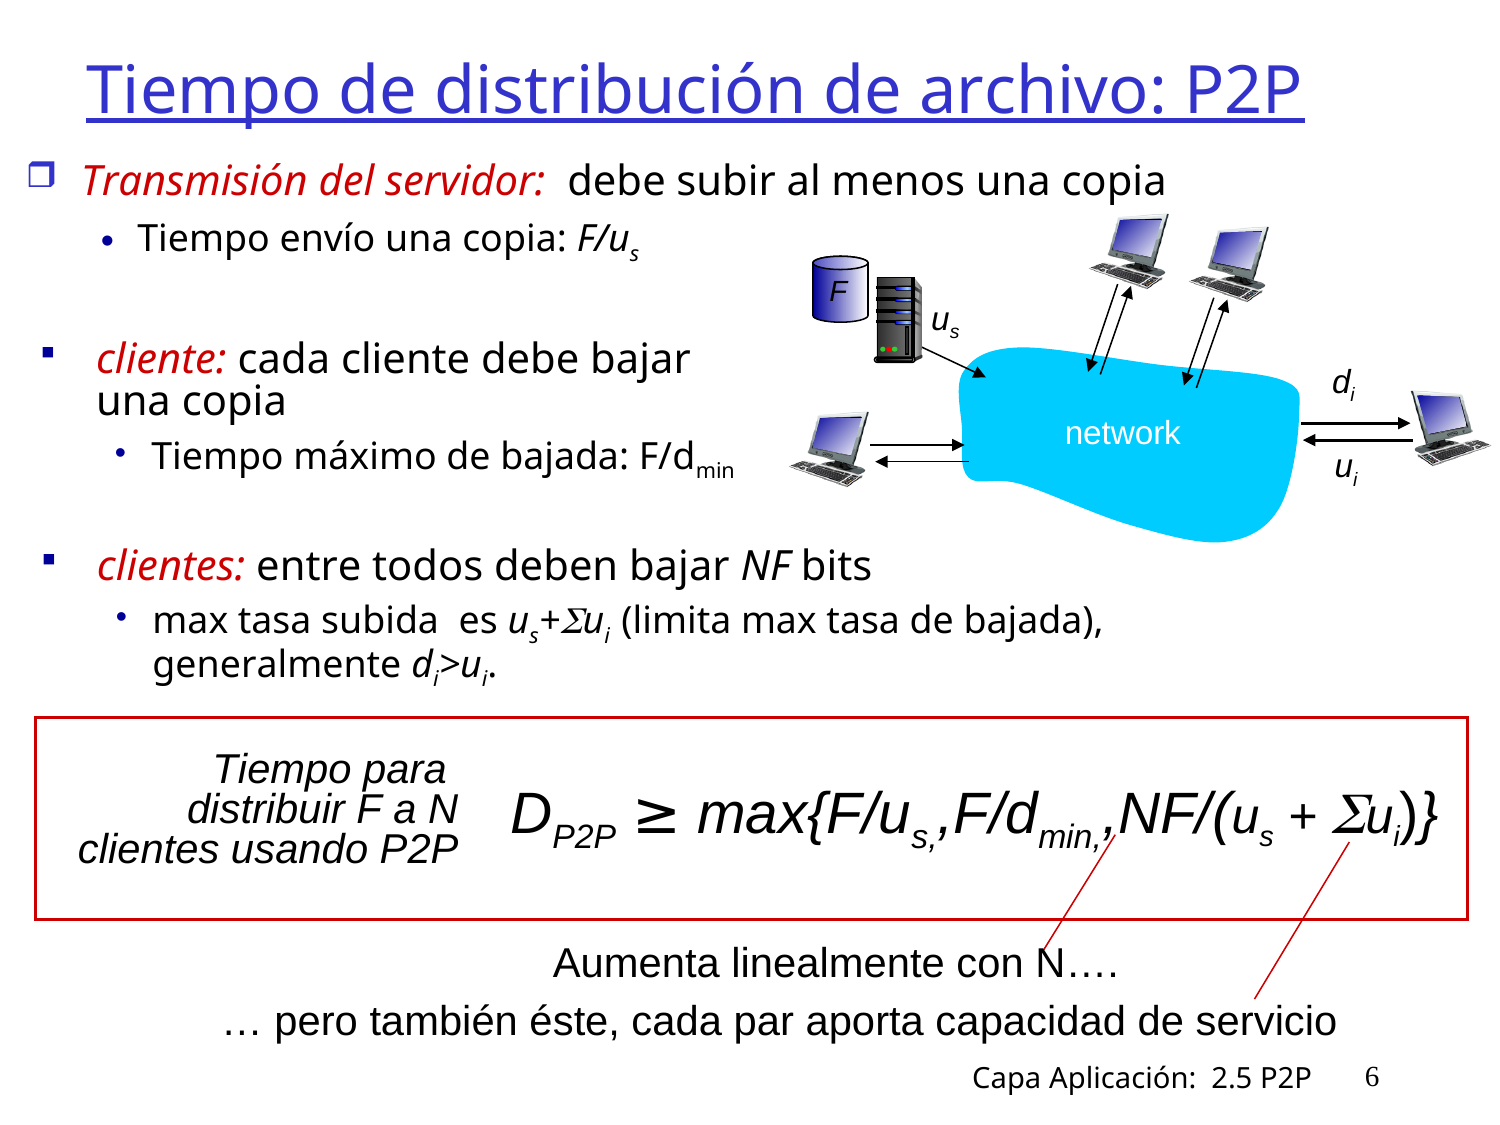

# Tiempo de distribución de archivo: P2P
Transmisión del servidor: debe subir al menos una copia
Tiempo envío una copia: F/us
F
us
cliente: cada cliente debe bajar una copia
Tiempo máximo de bajada: F/dmin
di
network
ui
clientes: entre todos deben bajar NF bits
max tasa subida es us+ui (limita max tasa de bajada), generalmente di>ui.
Tiempo para
distribuir F a N
clientes usando P2P
 DP2P ≥ max{F/us,,F/dmin,,NF/(us + ui)}
Aumenta linealmente con N….
… pero también éste, cada par aporta capacidad de servicio